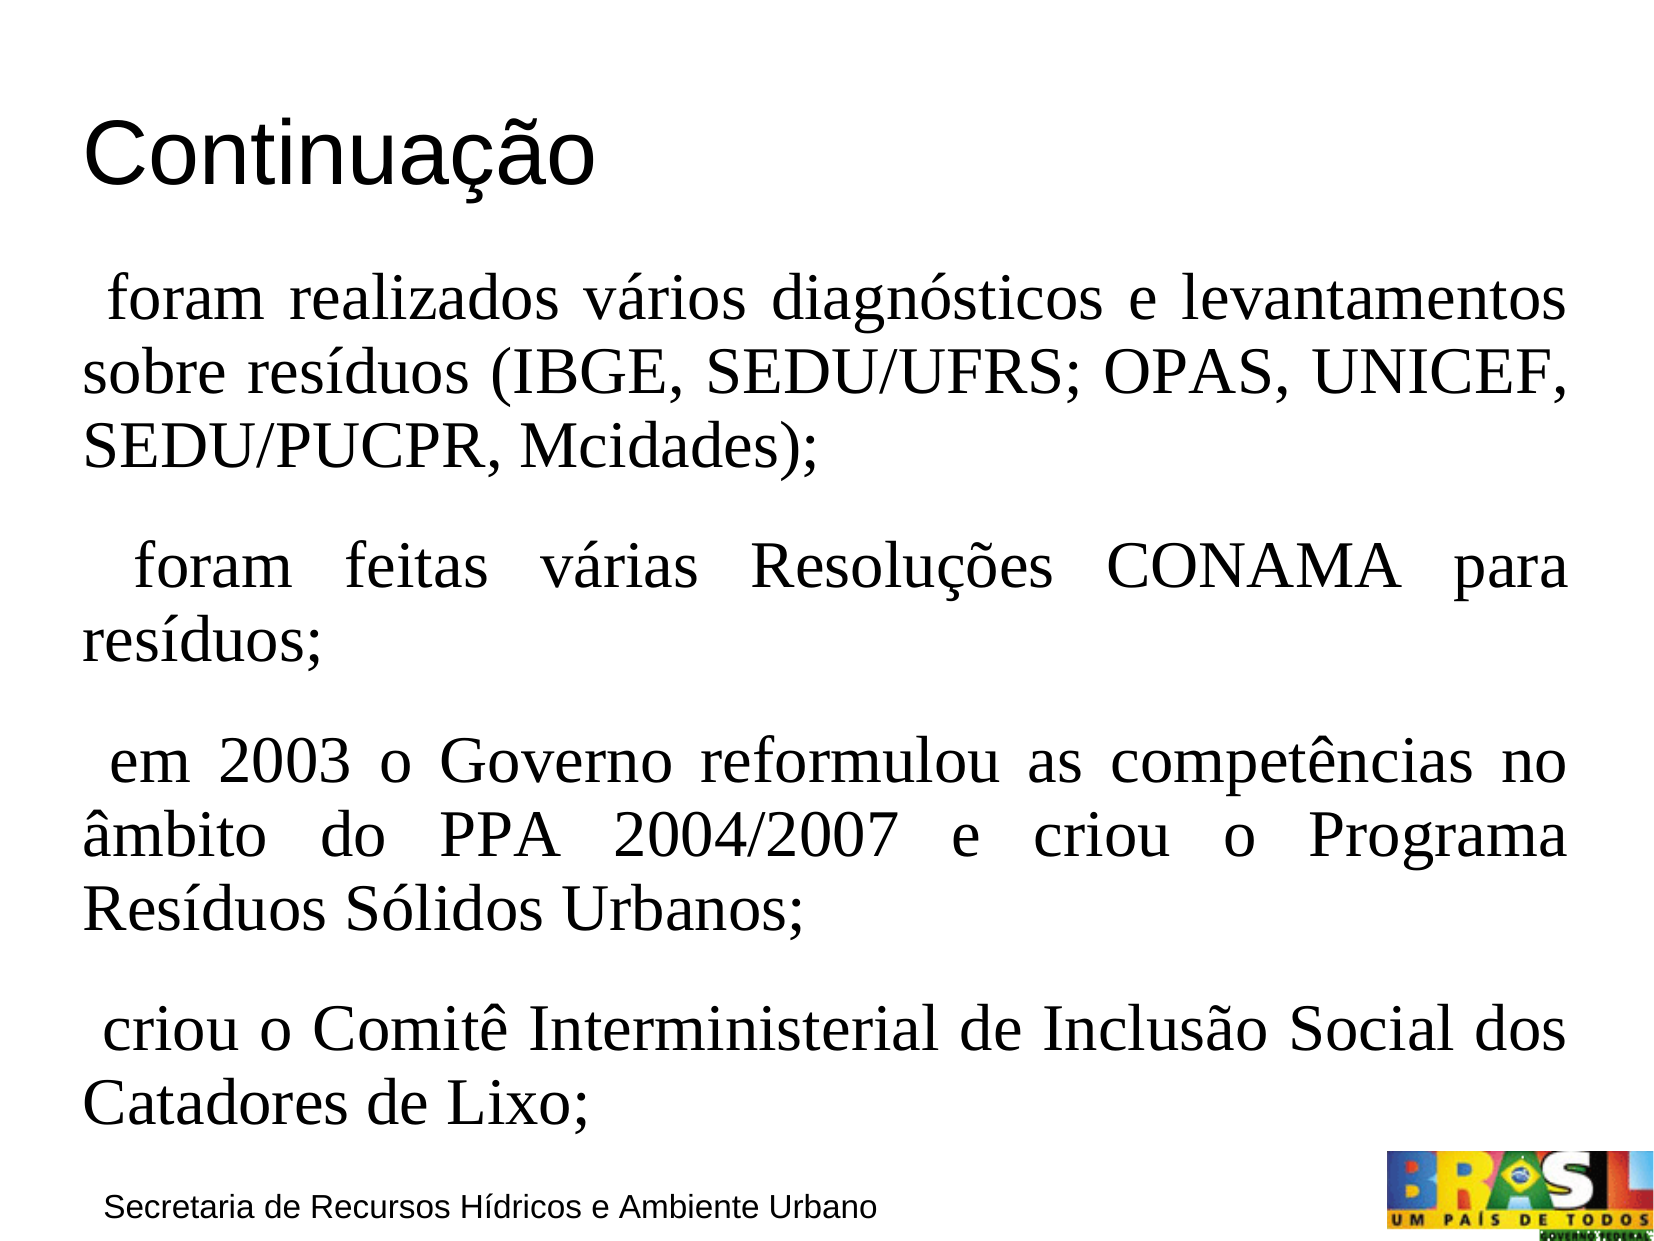

# Continuação
 foram realizados vários diagnósticos e levantamentos sobre resíduos (IBGE, SEDU/UFRS; OPAS, UNICEF, SEDU/PUCPR, Mcidades);
 foram feitas várias Resoluções CONAMA para resíduos;
 em 2003 o Governo reformulou as competências no âmbito do PPA 2004/2007 e criou o Programa Resíduos Sólidos Urbanos;
 criou o Comitê Interministerial de Inclusão Social dos Catadores de Lixo;
Secretaria de Recursos Hídricos e Ambiente Urbano